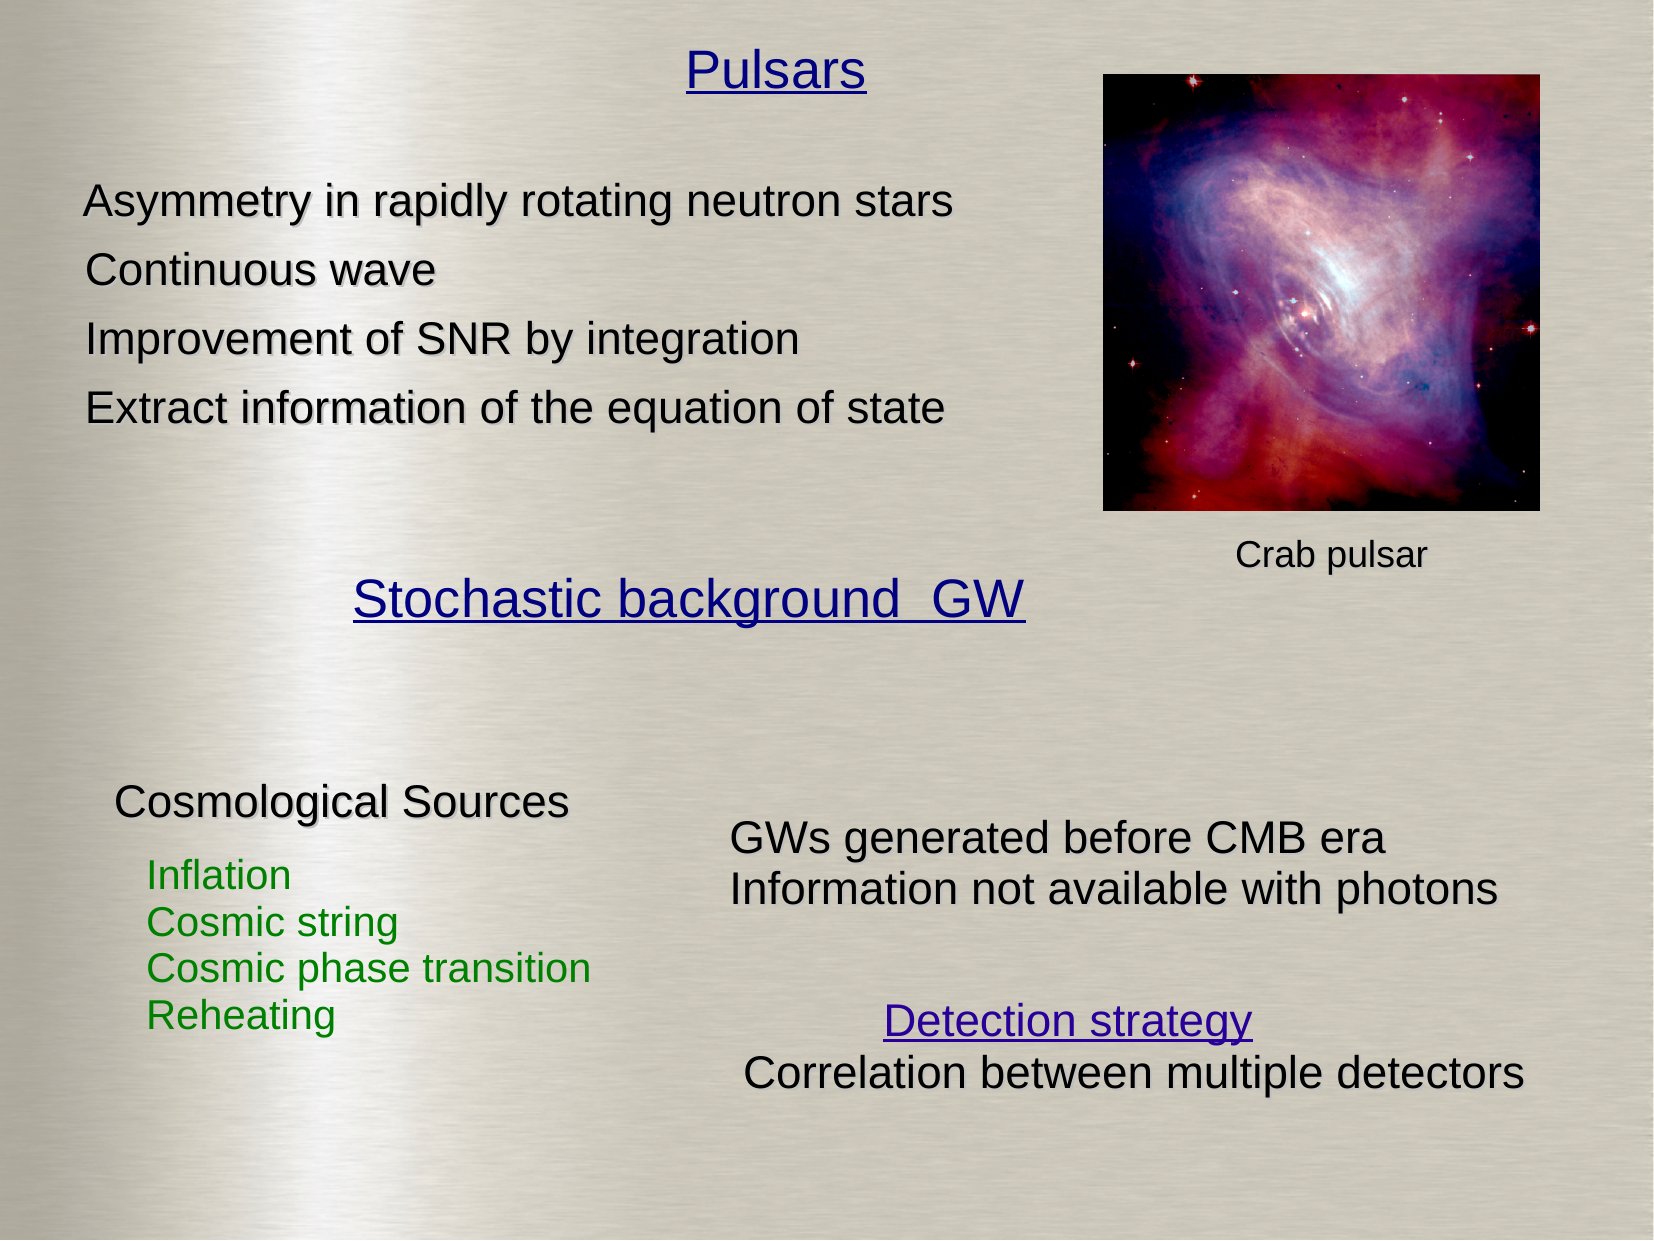

Pulsars
 Asymmetry in rapidly rotating neutron stars
 Continuous wave
 Improvement of SNR by integration
 Extract information of the equation of state
Crab pulsar
Stochastic background GW
Cosmological Sources
GWs generated before CMB era
Information not available with photons
Inflation
Cosmic string
Cosmic phase transition
Reheating
 Detection strategy
Correlation between multiple detectors